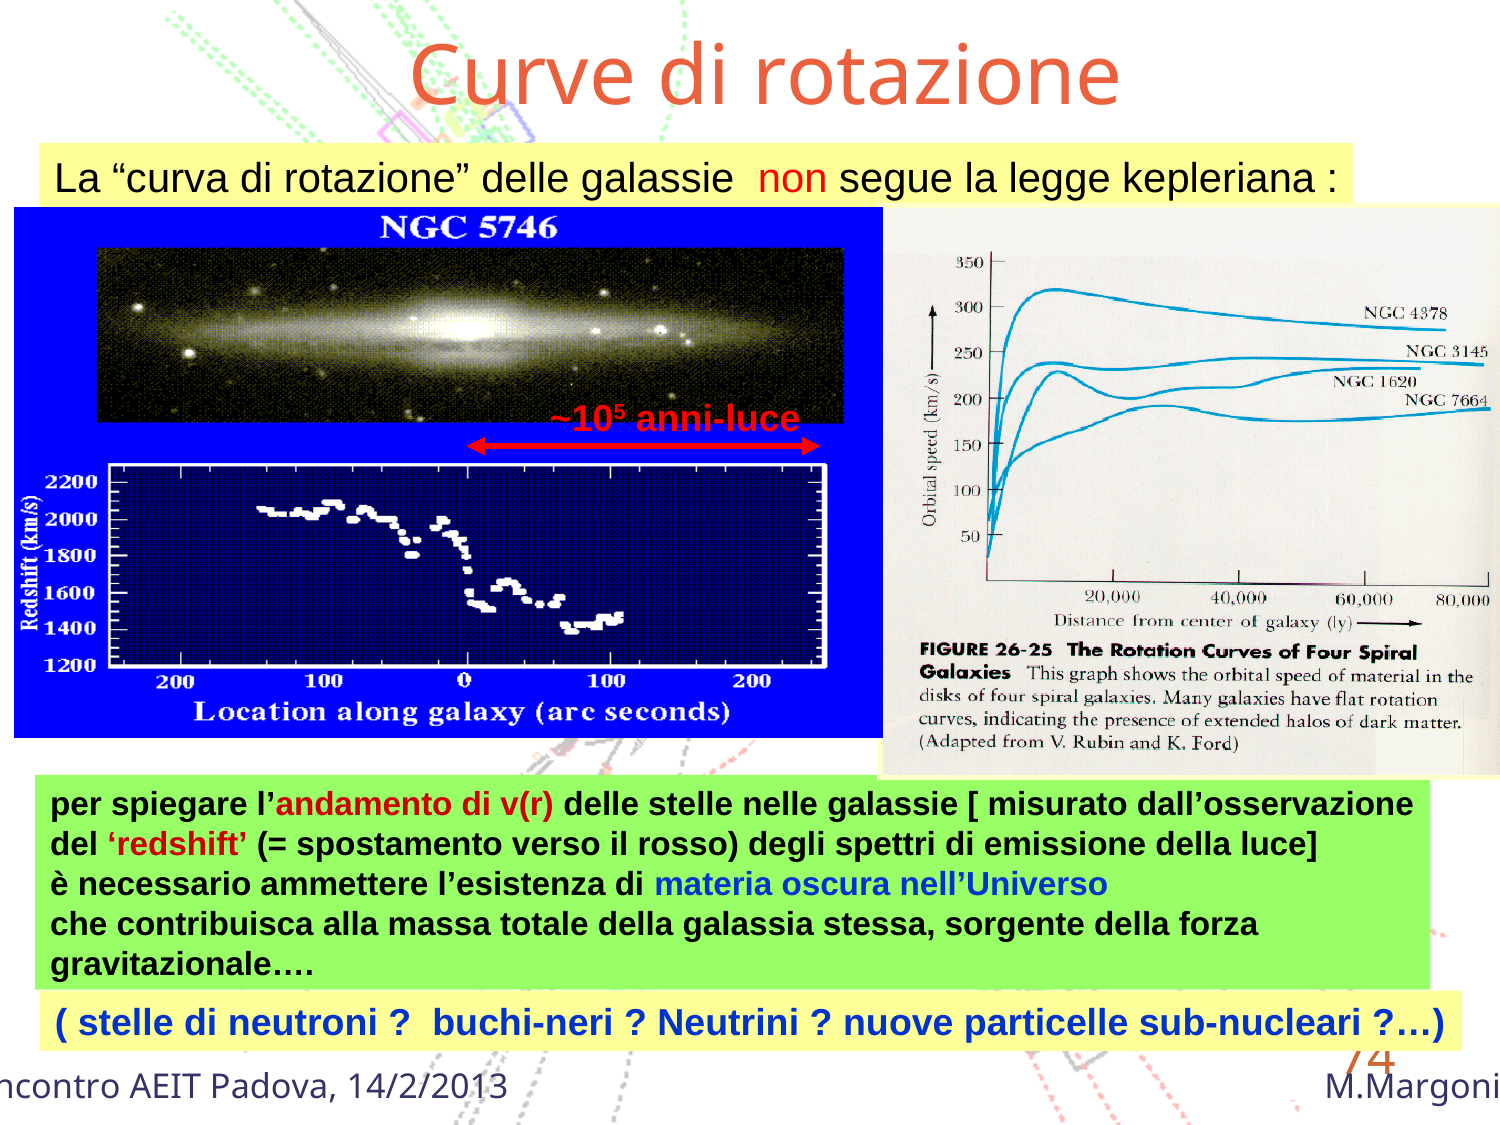

# Curve di rotazione
La “curva di rotazione” delle galassie non segue la legge kepleriana :
~105 anni-luce
per spiegare l’andamento di v(r) delle stelle nelle galassie [ misurato dall’osservazione
del ‘redshift’ (= spostamento verso il rosso) degli spettri di emissione della luce]
è necessario ammettere l’esistenza di materia oscura nell’Universo
che contribuisca alla massa totale della galassia stessa, sorgente della forza
gravitazionale….
( stelle di neutroni ? buchi-neri ? Neutrini ? nuove particelle sub-nucleari ?…)